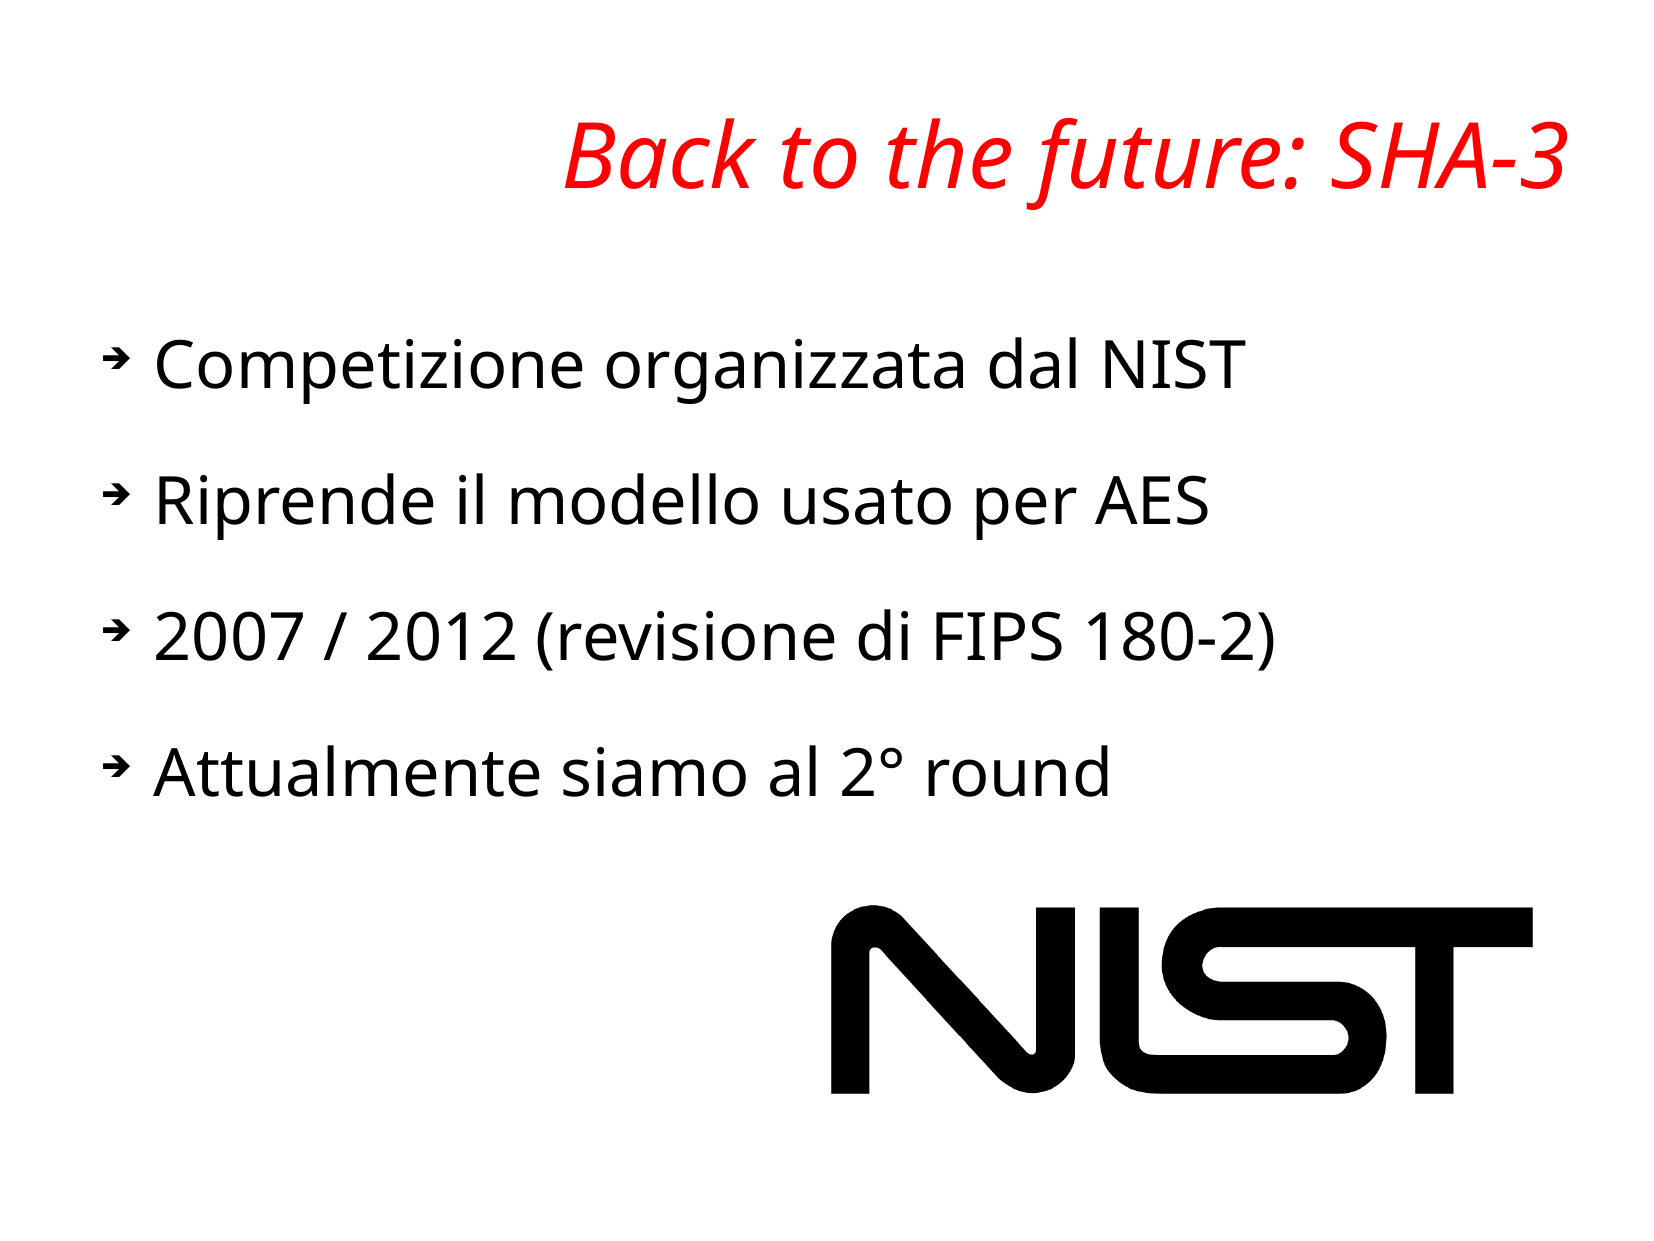

# Back to the future: SHA-3
Competizione organizzata dal NIST
Riprende il modello usato per AES
2007 / 2012 (revisione di FIPS 180-2)
Attualmente siamo al 2° round